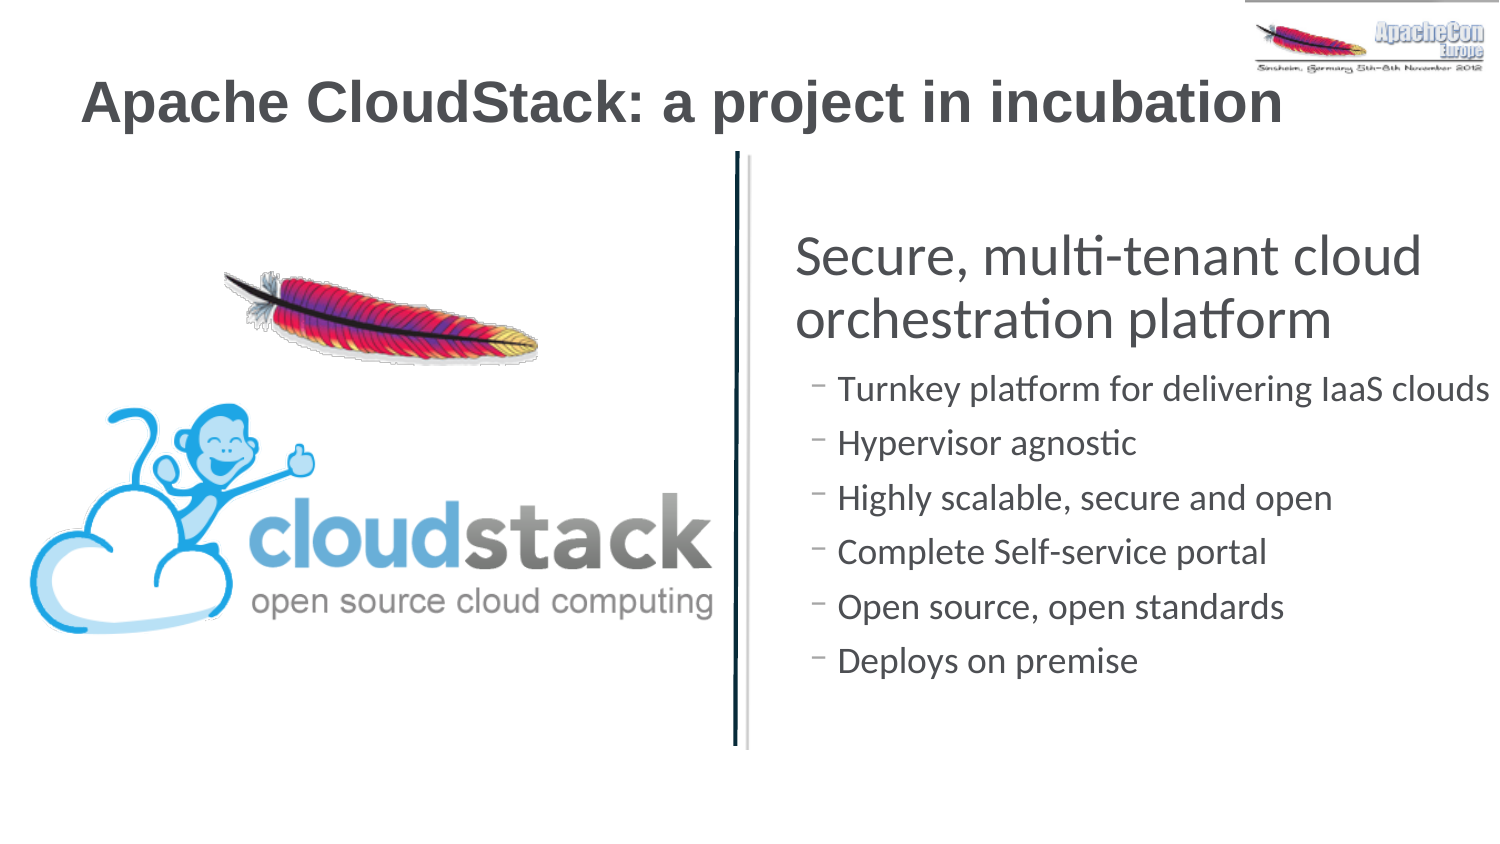

# Apache CloudStack: a project in incubation
Secure, multi-tenant cloud orchestration platform
Turnkey platform for delivering IaaS clouds
Hypervisor agnostic
Highly scalable, secure and open
Complete Self-service portal
Open source, open standards
Deploys on premise